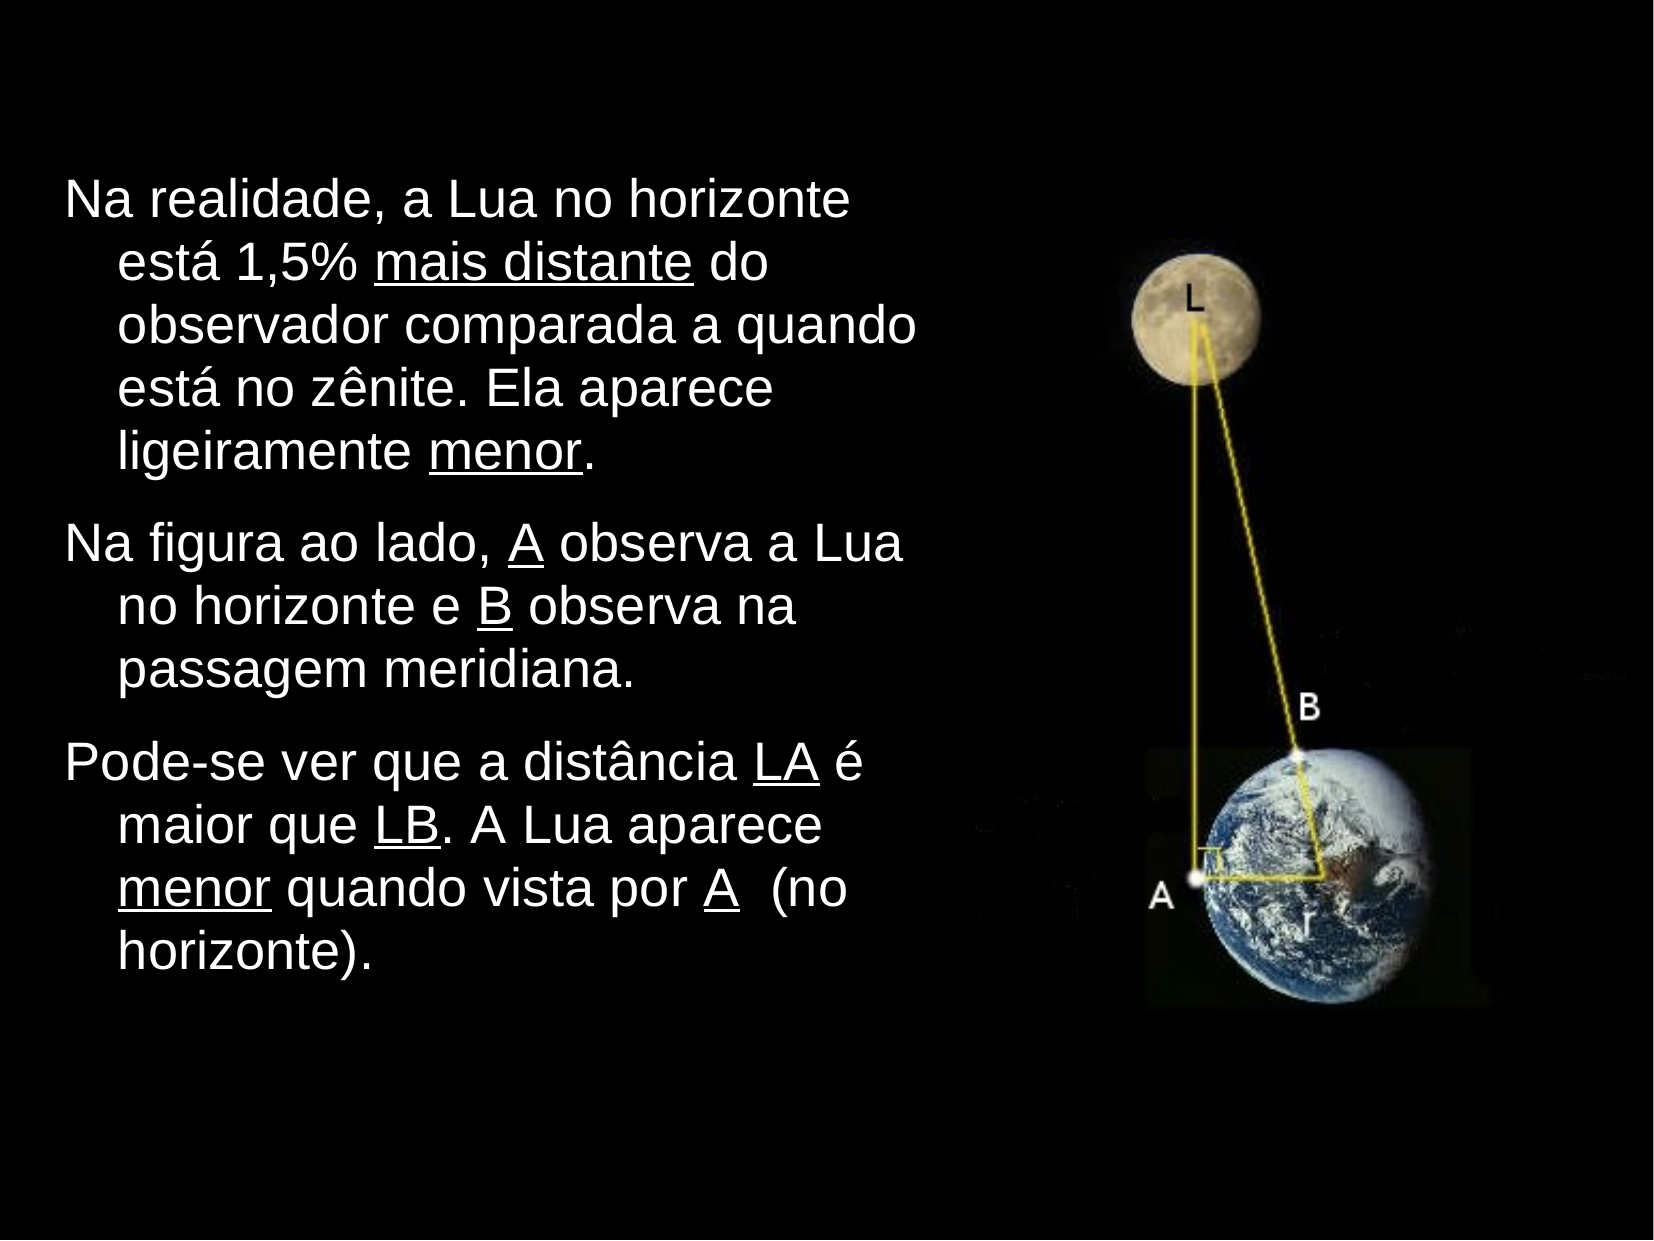

#
Na realidade, a Lua no horizonte está 1,5% mais distante do observador comparada a quando está no zênite. Ela aparece ligeiramente menor.
Na figura ao lado, A observa a Lua no horizonte e B observa na passagem meridiana.
Pode-se ver que a distância LA é maior que LB. A Lua aparece menor quando vista por A (no horizonte).